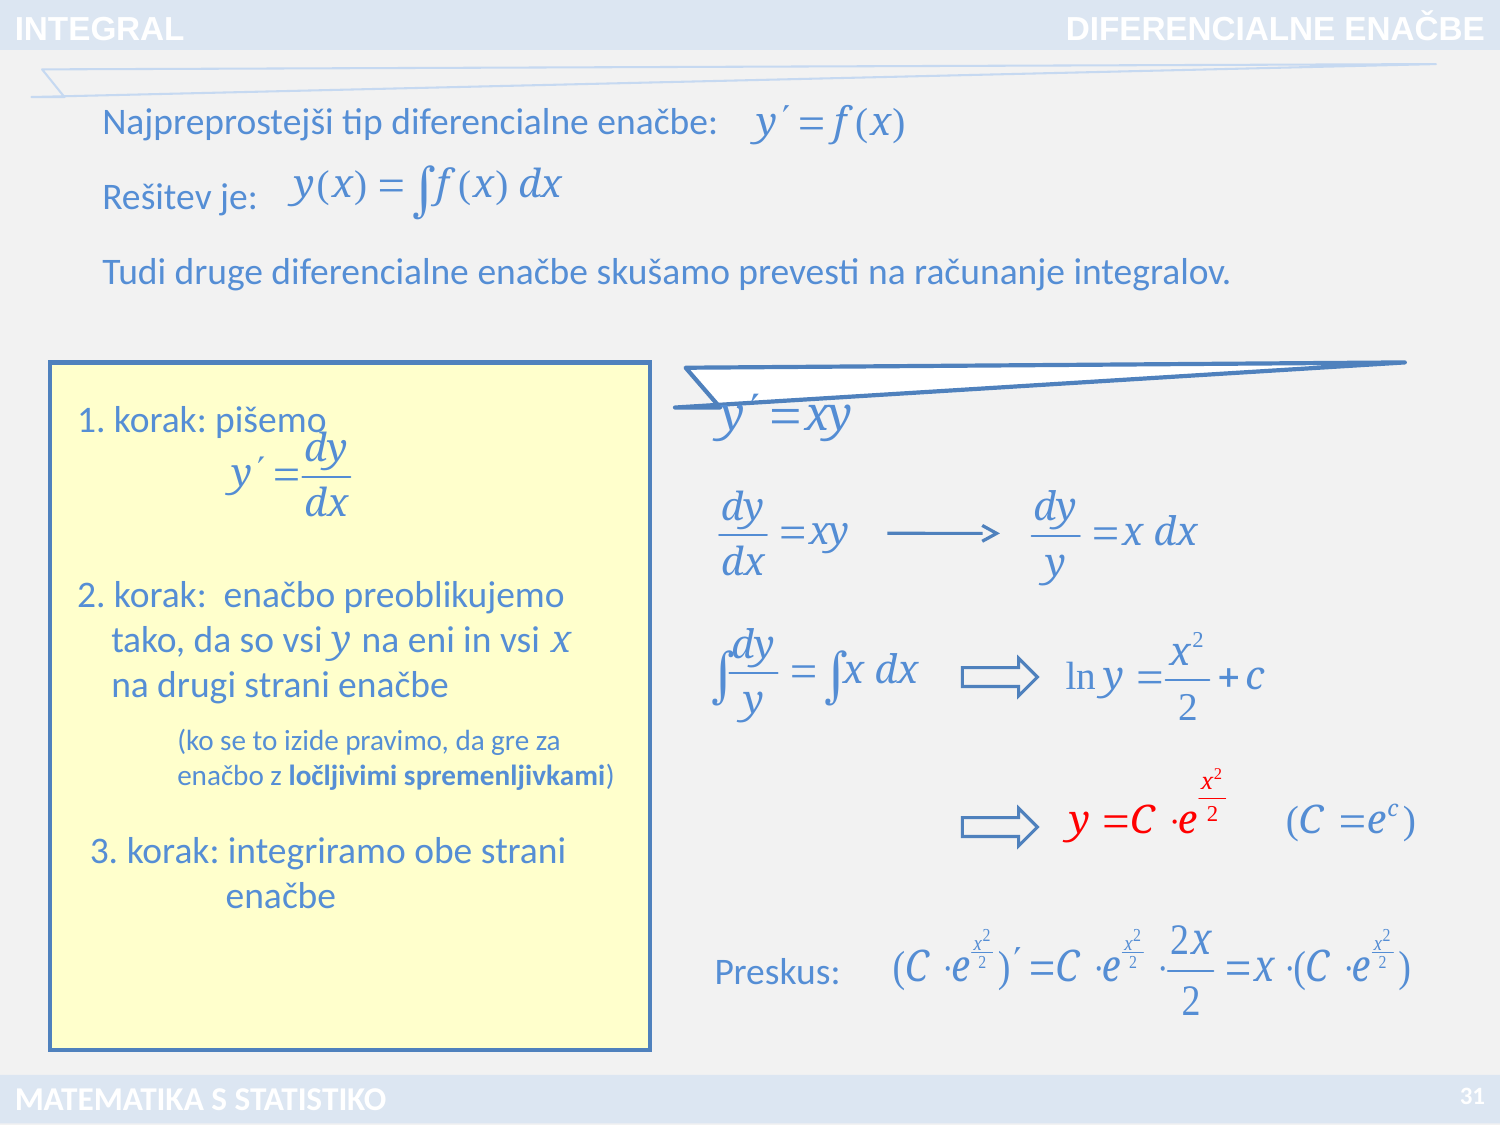

INTEGRAL
DIFERENCIALNE ENAČBE
Najpreprostejši tip diferencialne enačbe:
Rešitev je:
Tudi druge diferencialne enačbe skušamo prevesti na računanje integralov.
1. korak: pišemo
2. korak: enačbo preoblikujemo
 tako, da so vsi y na eni in vsi x
 na drugi strani enačbe
(ko se to izide pravimo, da gre za enačbo z ločljivimi spremenljivkami)
3. korak: integriramo obe strani
 enačbe
Preskus:
MATEMATIKA S STATISTIKO